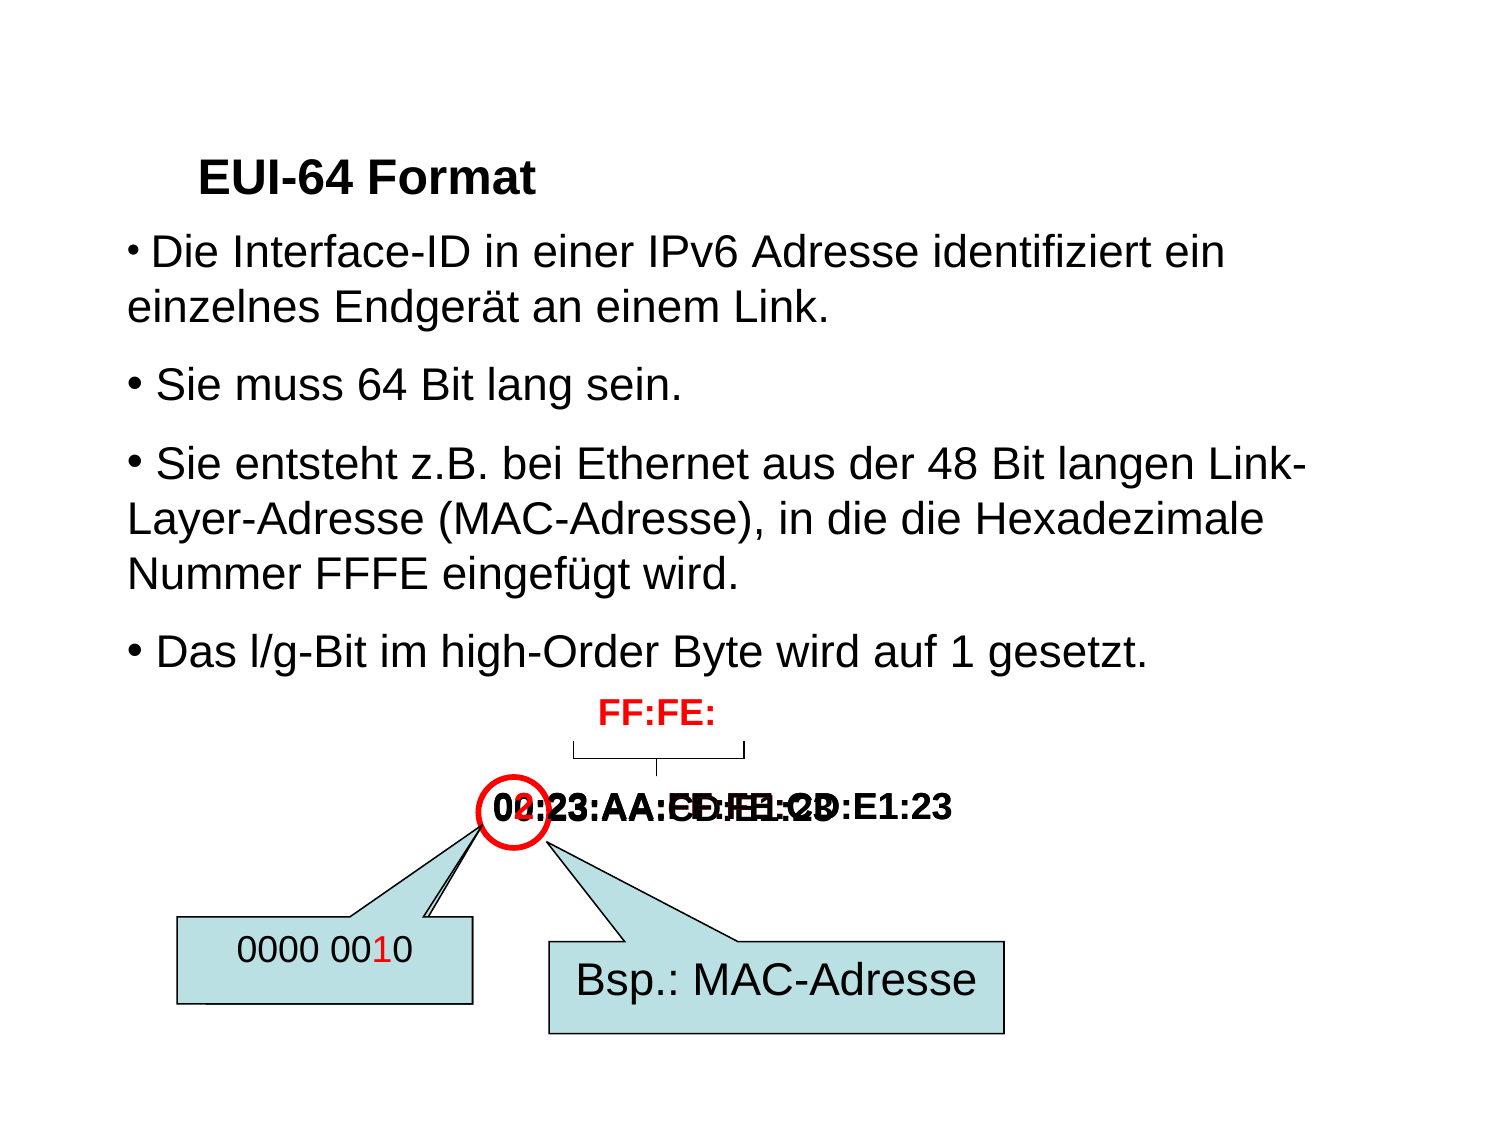

EUI-64 Format
 Die Interface-ID in einer IPv6 Adresse identifiziert ein einzelnes Endgerät an einem Link.
 Sie muss 64 Bit lang sein.
 Sie entsteht z.B. bei Ethernet aus der 48 Bit langen Link-Layer-Adresse (MAC-Adresse), in die die Hexadezimale Nummer FFFE eingefügt wird.
 Das l/g-Bit im high-Order Byte wird auf 1 gesetzt.
FF:FE:
02:23:AA:FF:FE:CD:E1:23
00:23:AA:FF:FE:CD:E1:23
00:23:AA:CD:E1:23
0000 0010
0000 0000
Bsp.: MAC-Adresse